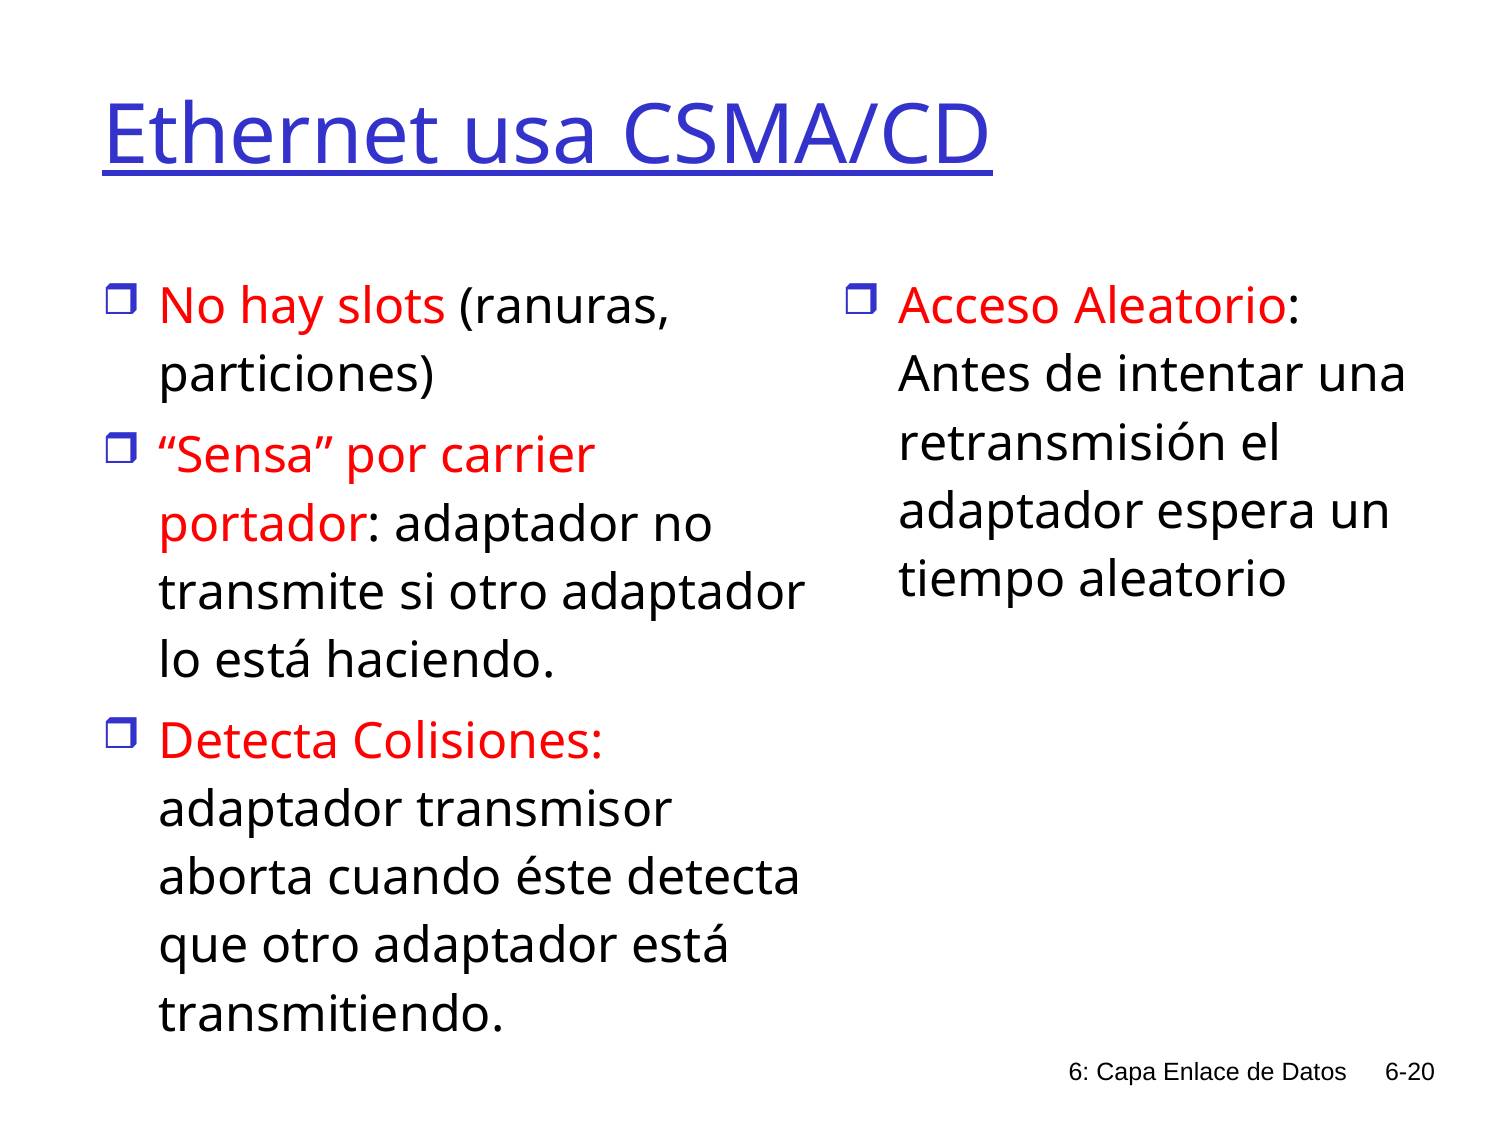

# Ethernet usa CSMA/CD
No hay slots (ranuras, particiones)
“Sensa” por carrier portador: adaptador no transmite si otro adaptador lo está haciendo.
Detecta Colisiones: adaptador transmisor aborta cuando éste detecta que otro adaptador está transmitiendo.
Acceso Aleatorio: Antes de intentar una retransmisión el adaptador espera un tiempo aleatorio
20